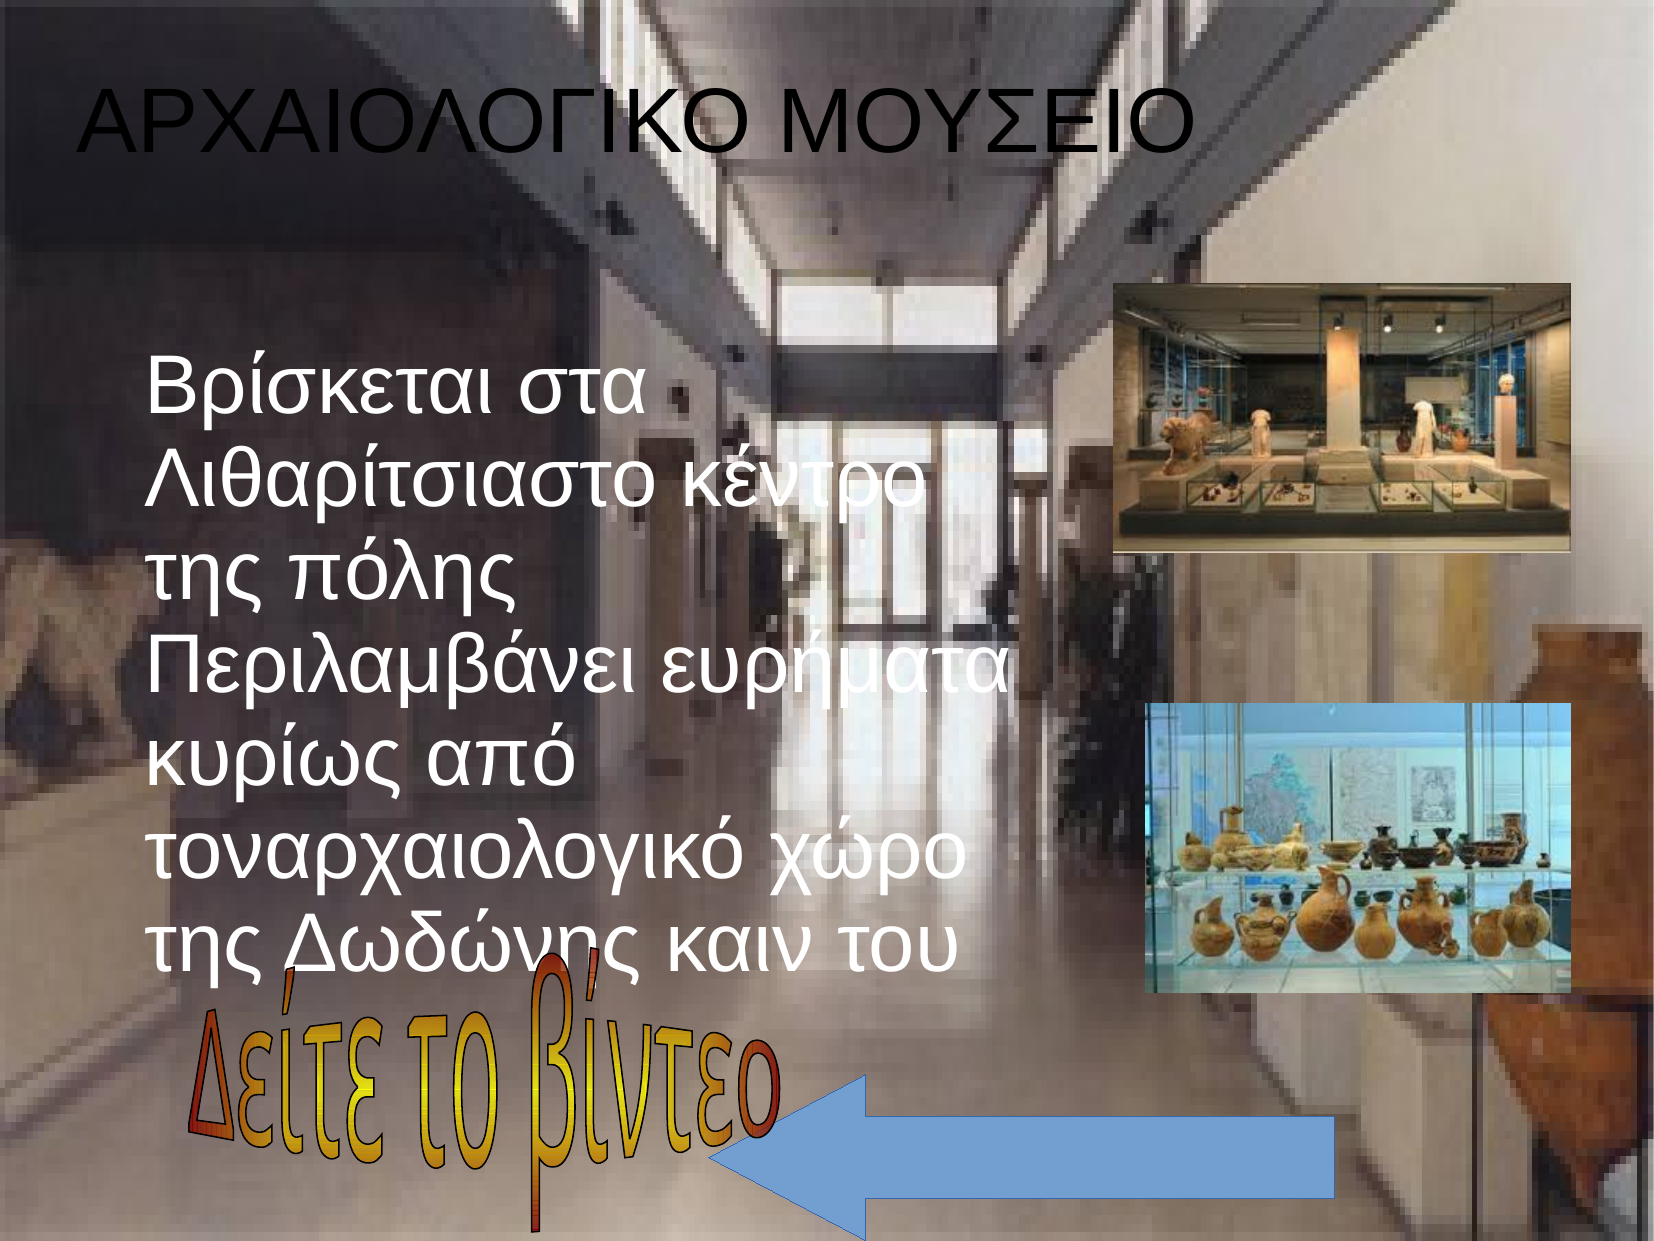

# ΑΡΧΑΙΟΛΟΓΙΚΟ ΜΟΥΣΕΙΟ
Βρίσκεται στα Λιθαρίτσιαστο κέντρο της πόλης
Περιλαμβάνει ευρήματα κυρίως από τοναρχαιολογικό χώρο της Δωδώνης καιν του
Δείτε το βίντεο